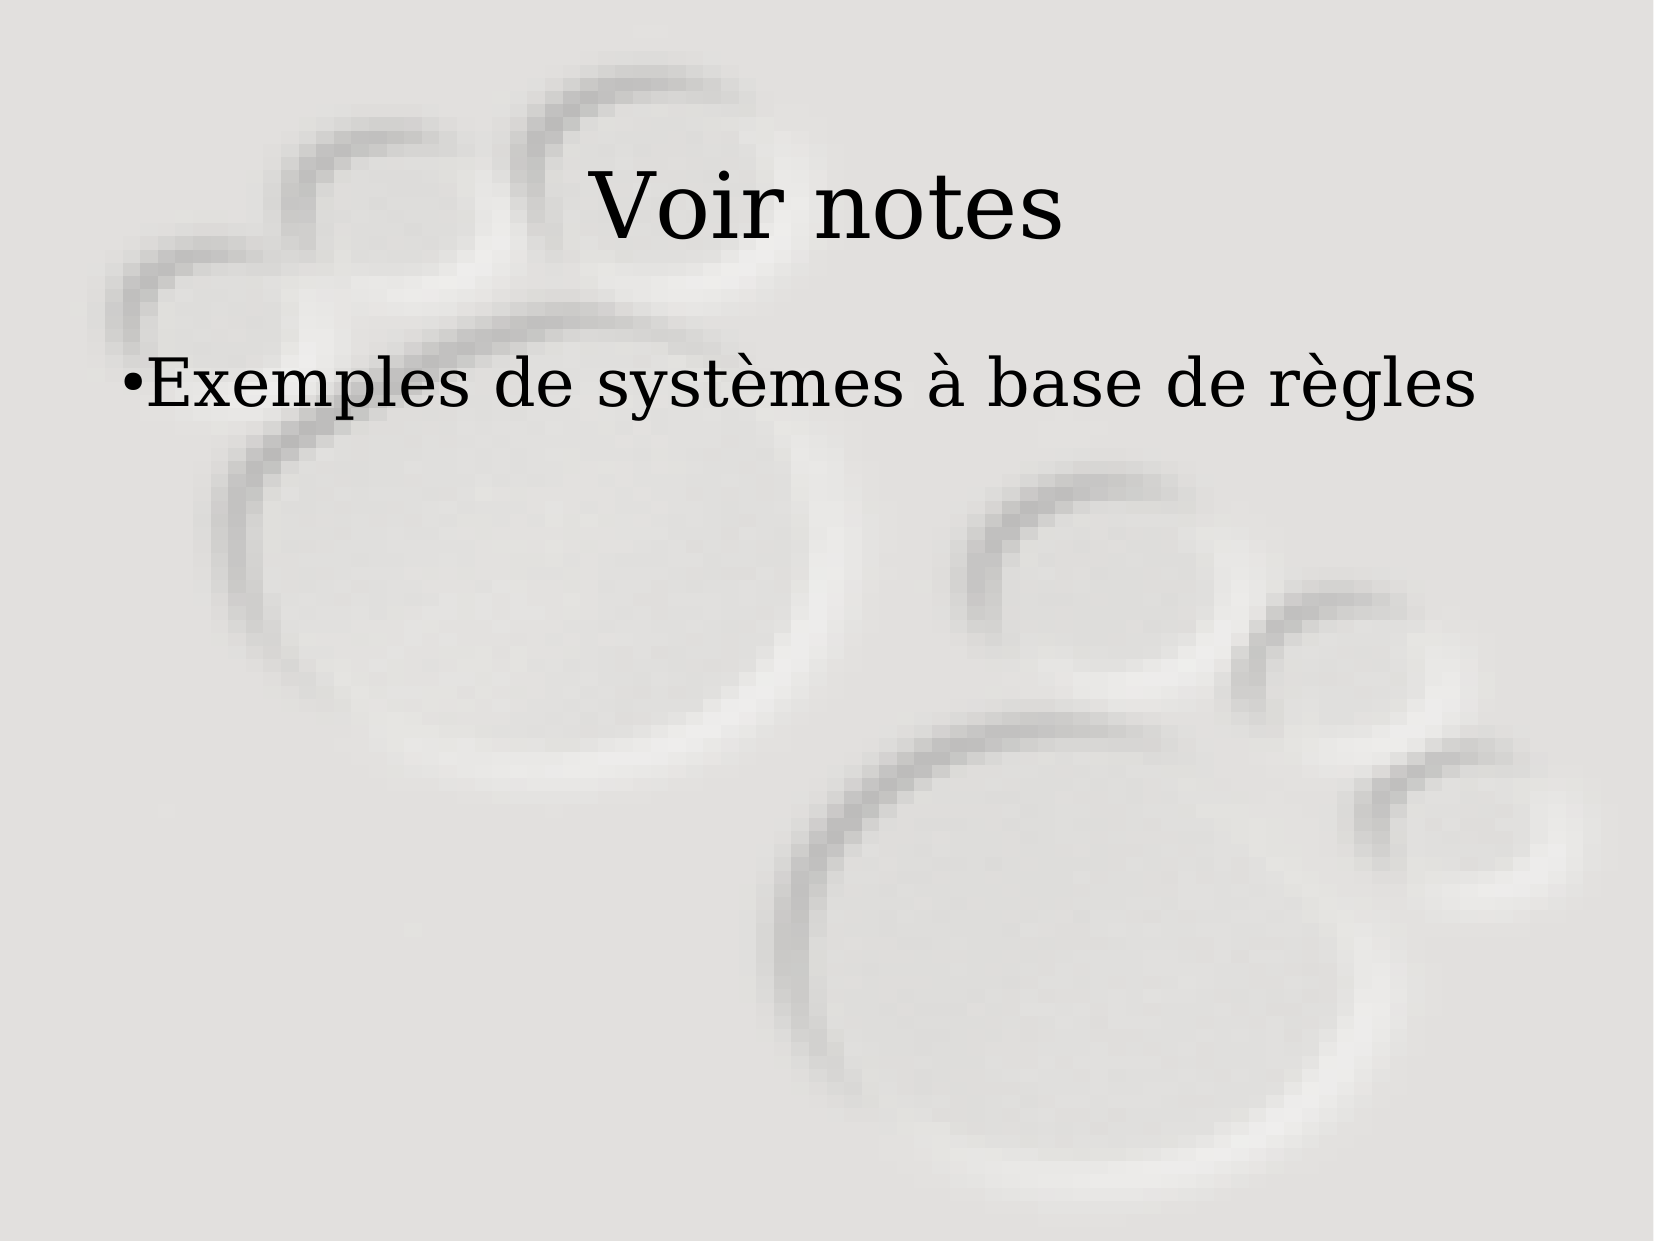

# Voir notes
Exemples de systèmes à base de règles